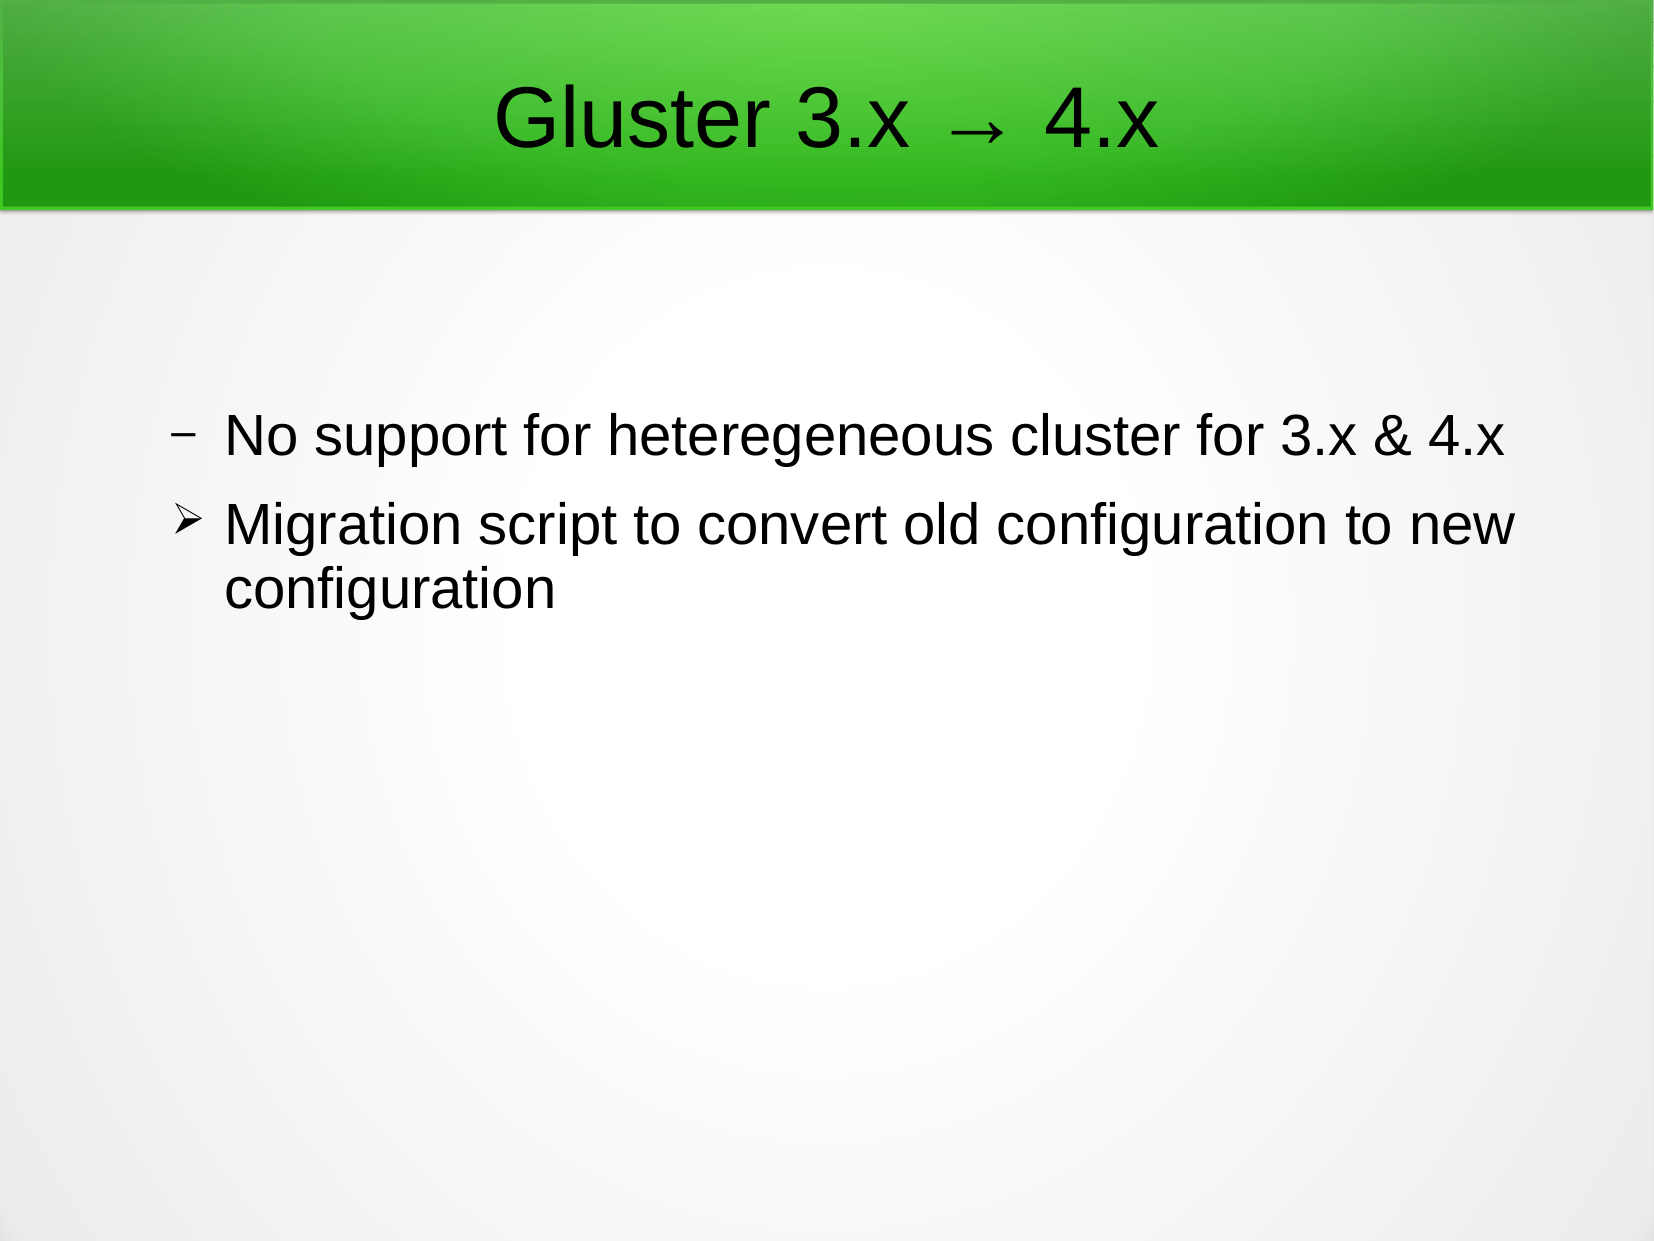

# Gluster 3.x → 4.x
No support for heteregeneous cluster for 3.x & 4.x
Migration script to convert old configuration to new configuration